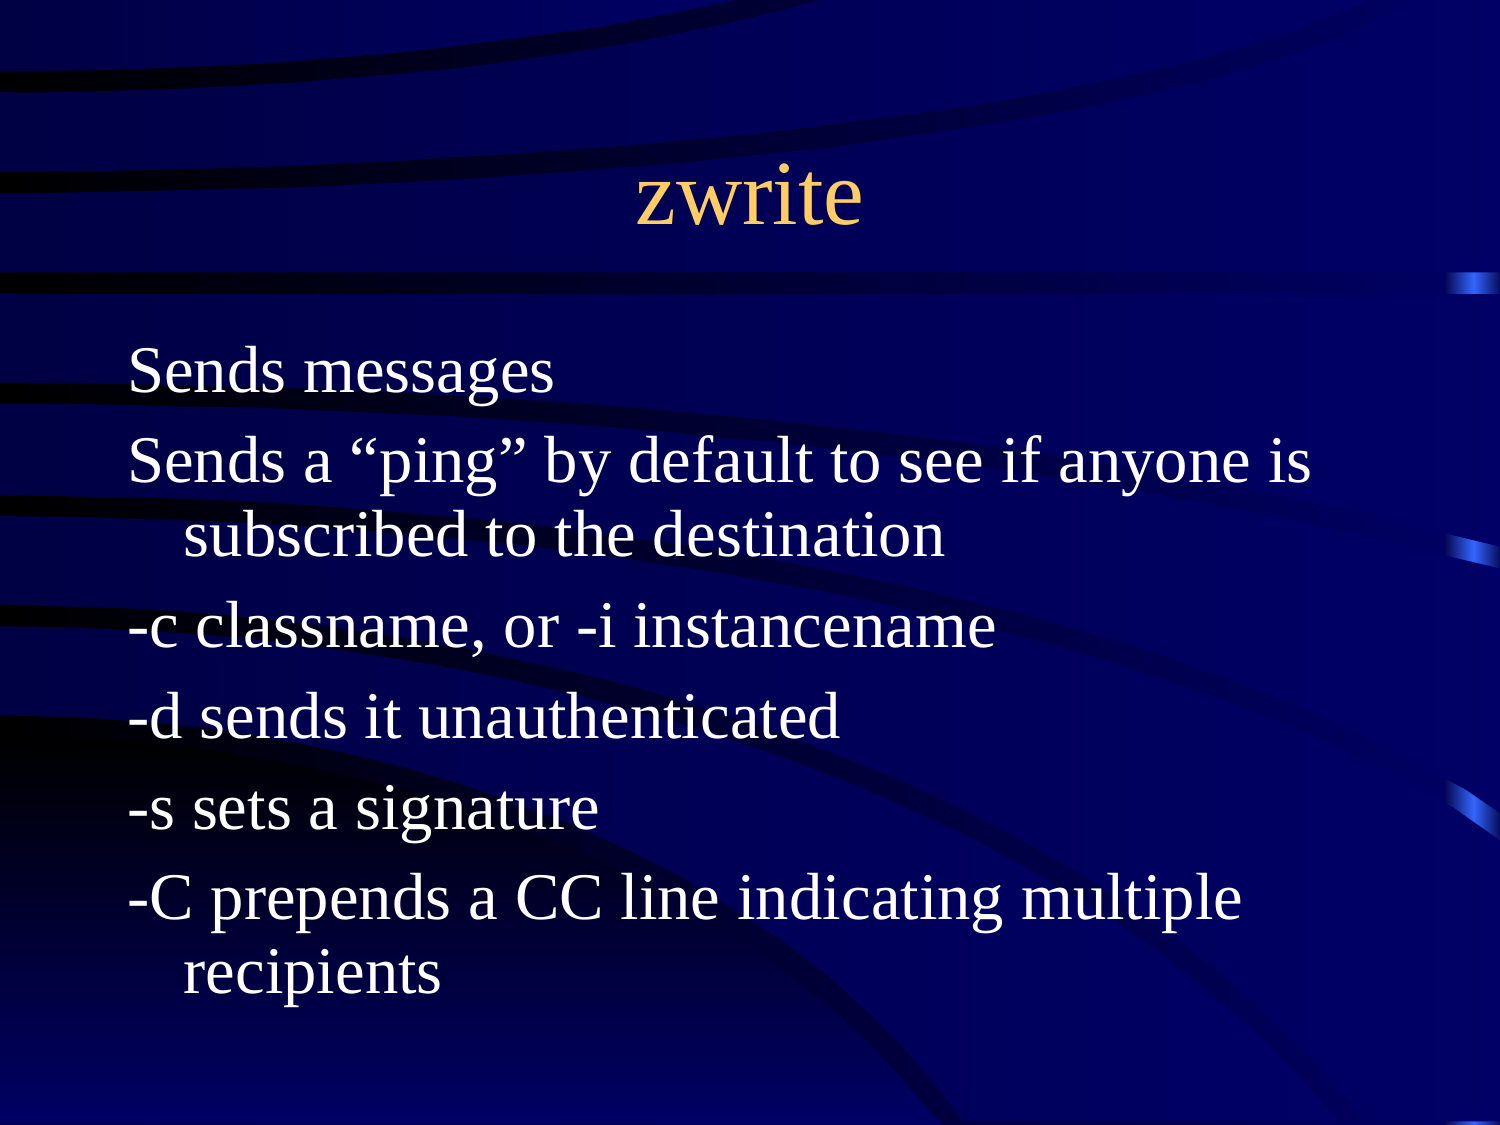

# zwrite
Sends messages
Sends a “ping” by default to see if anyone is subscribed to the destination
-c classname, or -i instancename
-d sends it unauthenticated
-s sets a signature
-C prepends a CC line indicating multiple recipients